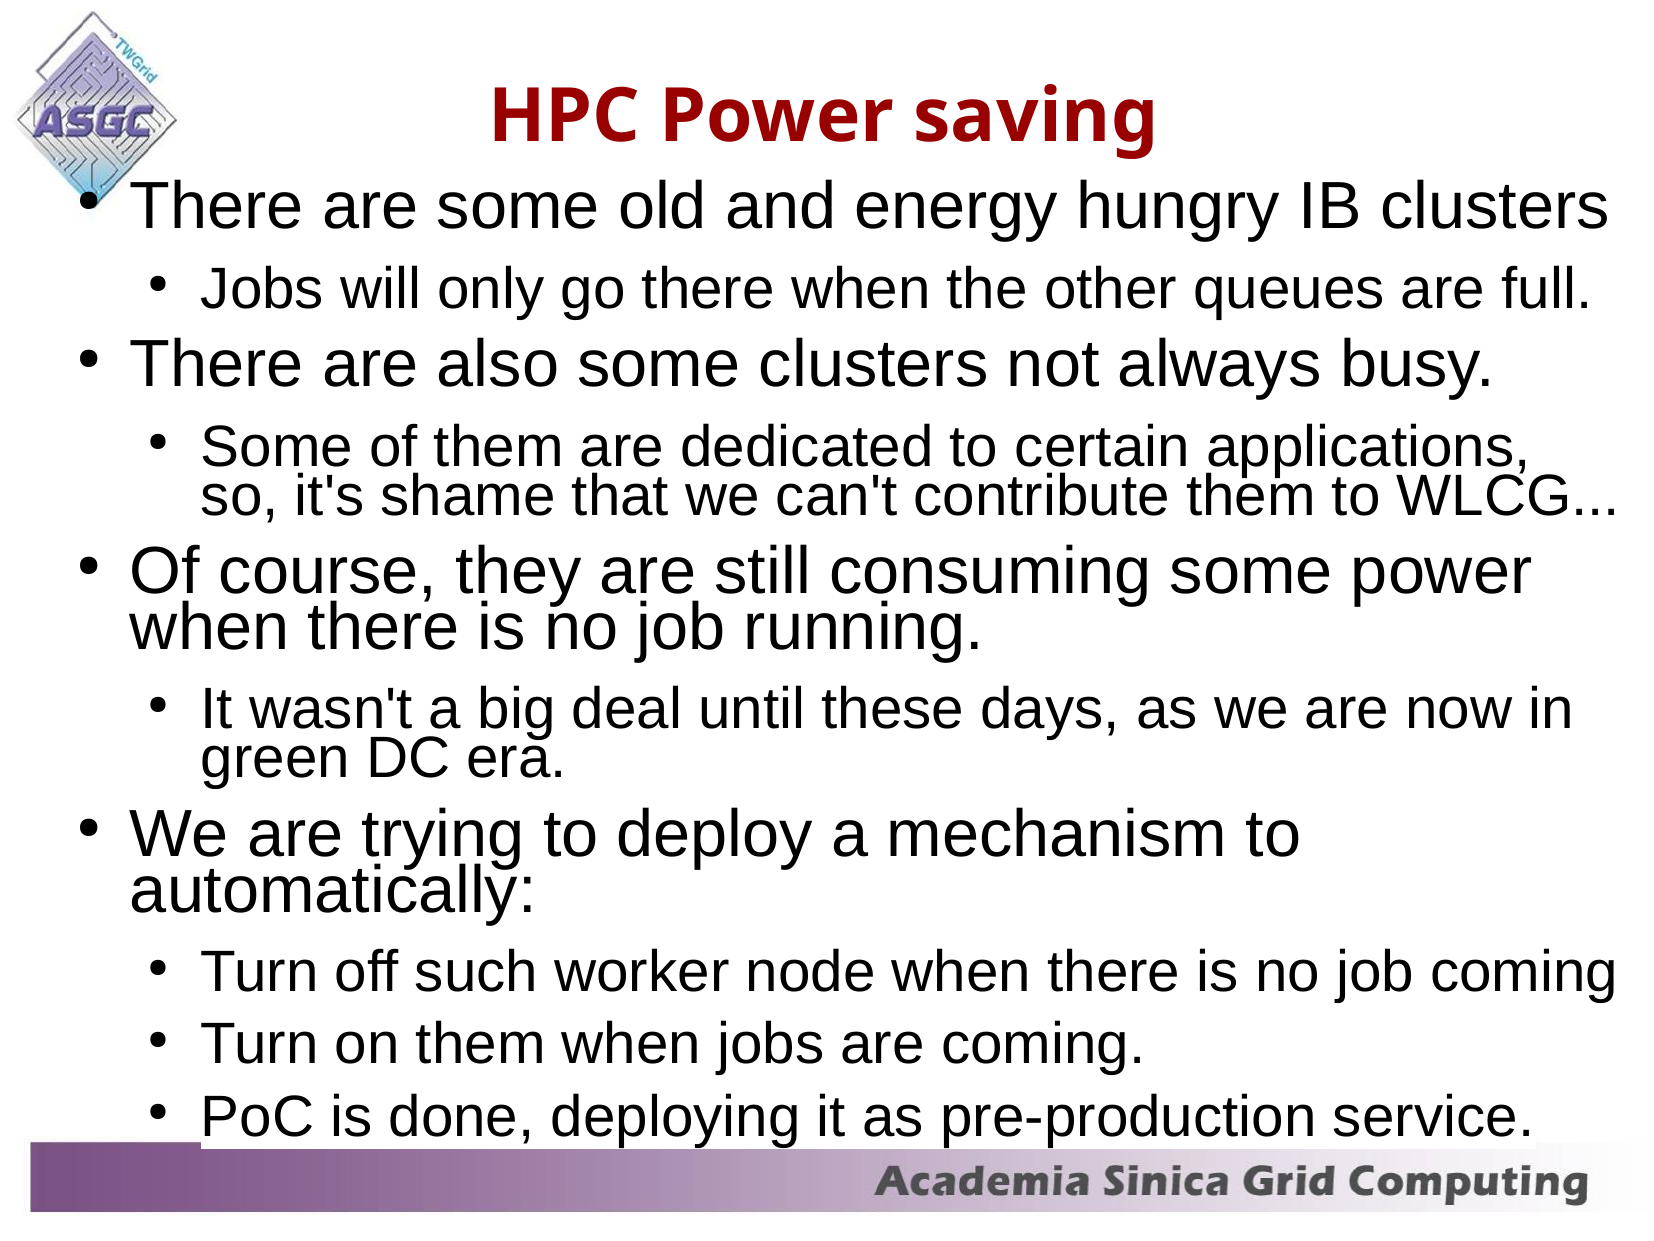

# HPC Power saving
There are some old and energy hungry IB clusters
Jobs will only go there when the other queues are full.
There are also some clusters not always busy.
Some of them are dedicated to certain applications, so, it's shame that we can't contribute them to WLCG...
Of course, they are still consuming some power when there is no job running.
It wasn't a big deal until these days, as we are now in green DC era.
We are trying to deploy a mechanism to automatically:
Turn off such worker node when there is no job coming
Turn on them when jobs are coming.
PoC is done, deploying it as pre-production service.